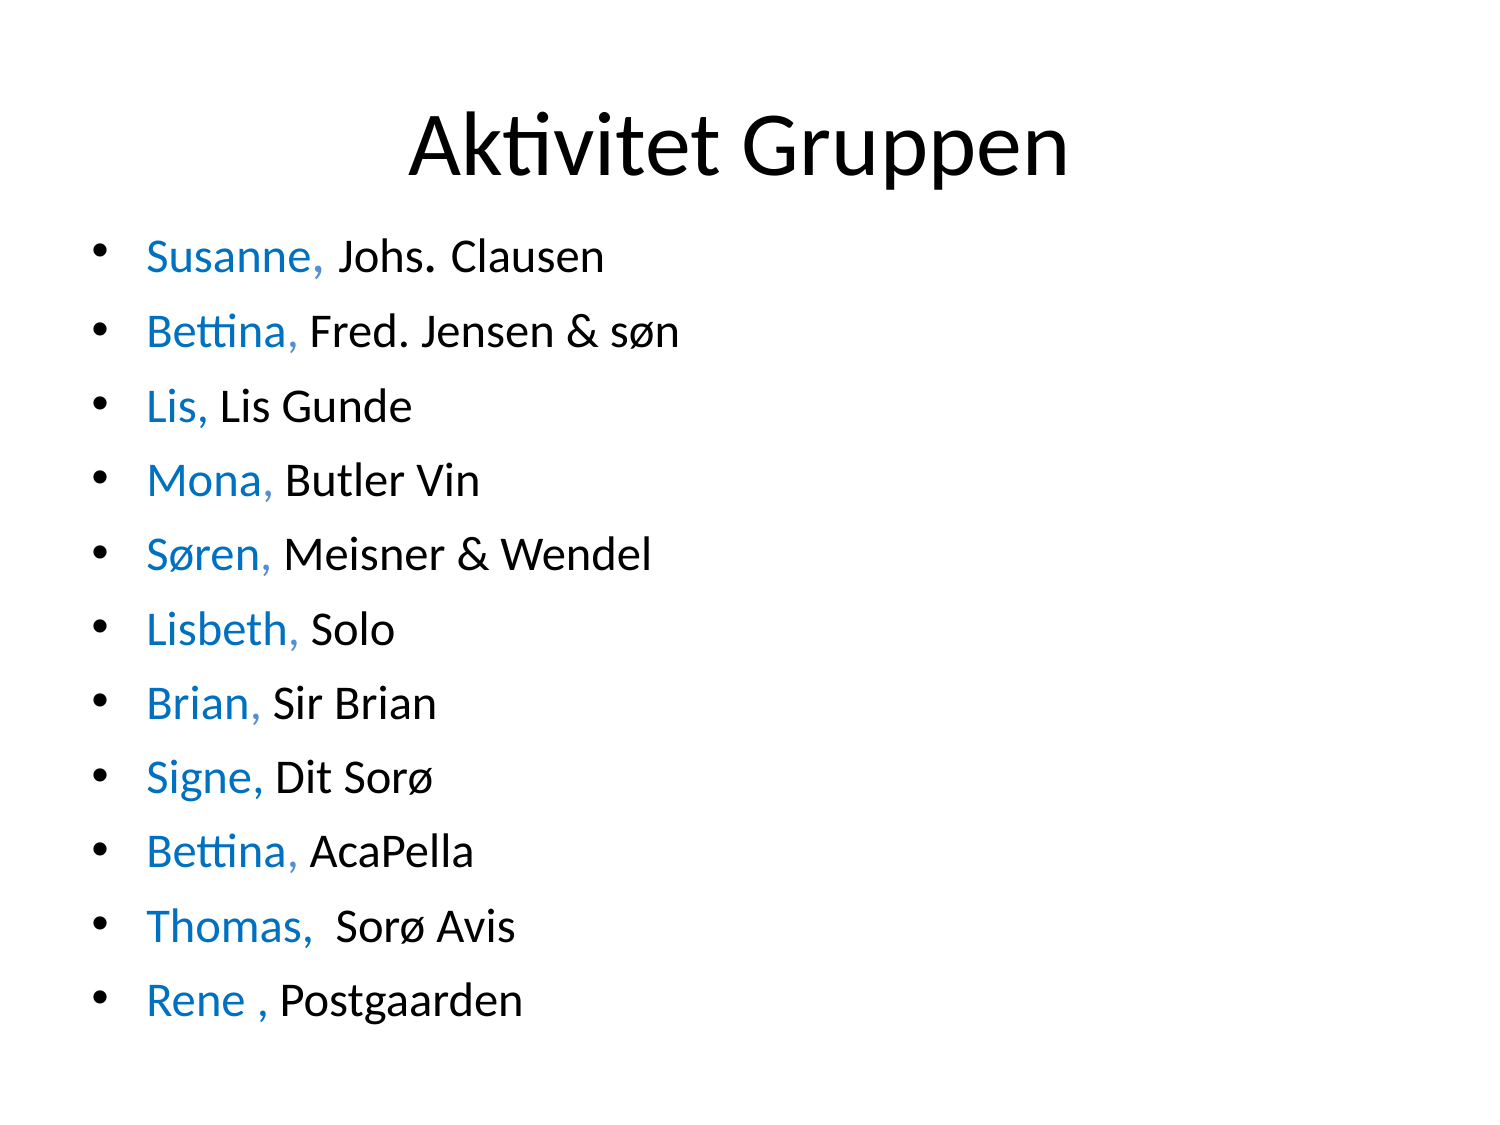

# Aktivitet Gruppen
Susanne, Johs. Clausen
Bettina, Fred. Jensen & søn
Lis, Lis Gunde
Mona, Butler Vin
Søren, Meisner & Wendel
Lisbeth, Solo
Brian, Sir Brian
Signe, Dit Sorø
Bettina, AcaPella
Thomas, Sorø Avis
Rene , Postgaarden